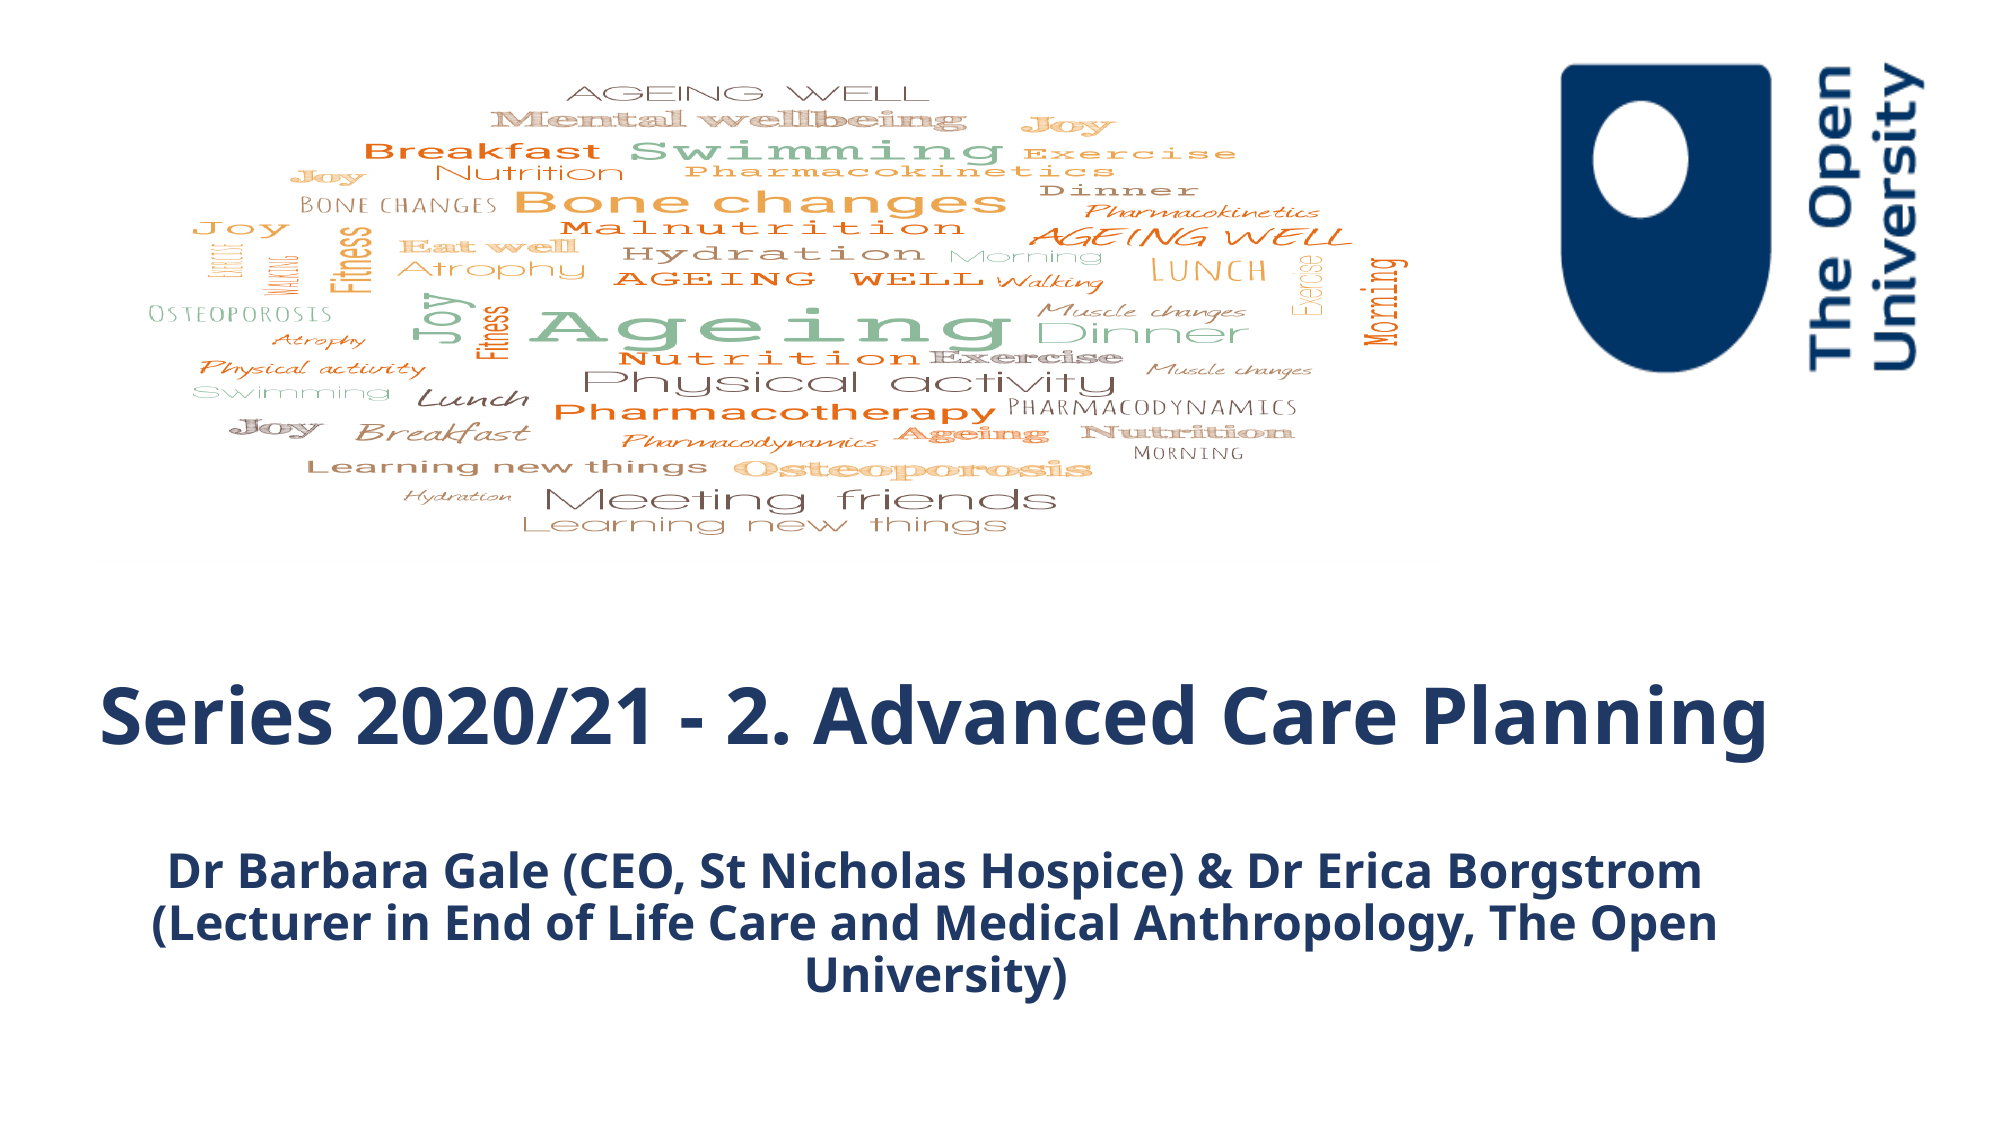

# Series 2020/21 - 2. Advanced Care Planning Dr Barbara Gale (CEO, St Nicholas Hospice) & Dr Erica Borgstrom (Lecturer in End of Life Care and Medical Anthropology, The Open University)